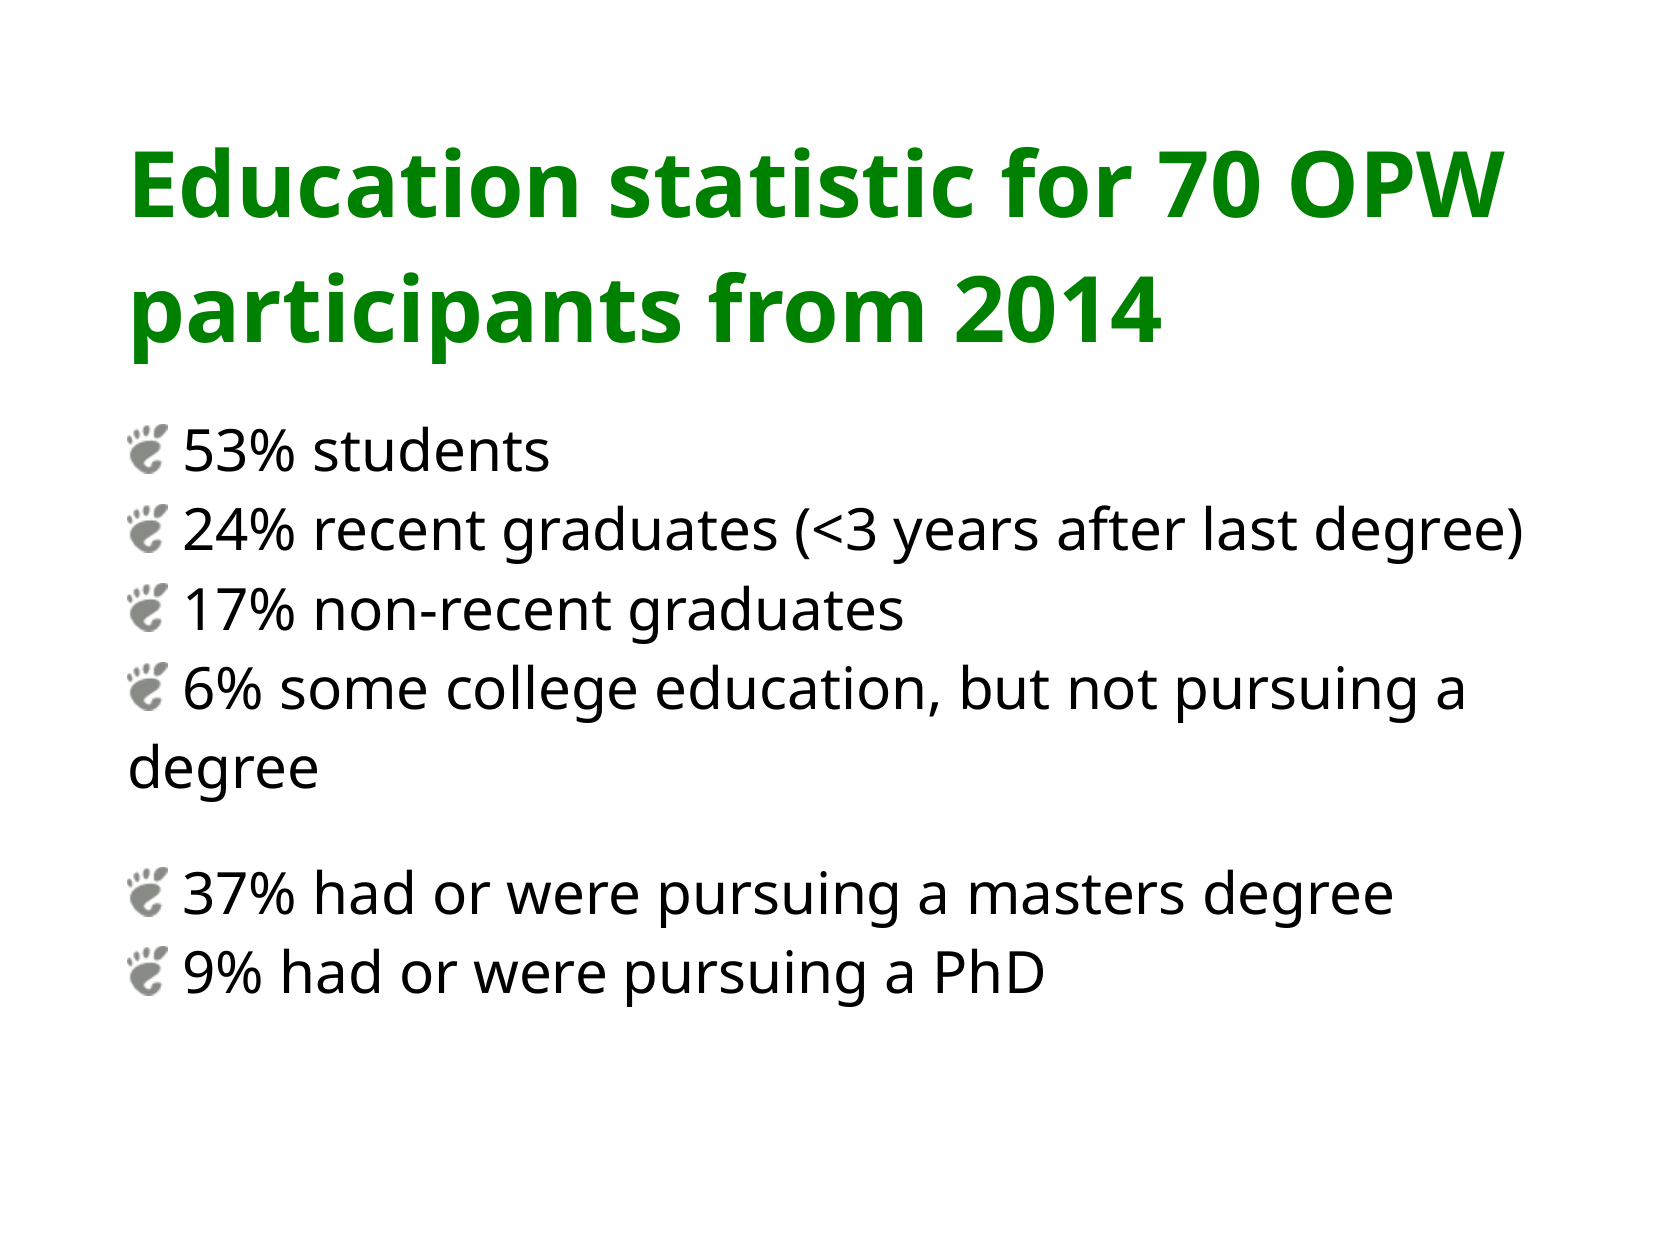

Education statistic for 70 OPW participants from 2014
 53% students
 24% recent graduates (<3 years after last degree)
 17% non-recent graduates
 6% some college education, but not pursuing a degree
 37% had or were pursuing a masters degree
 9% had or were pursuing a PhD